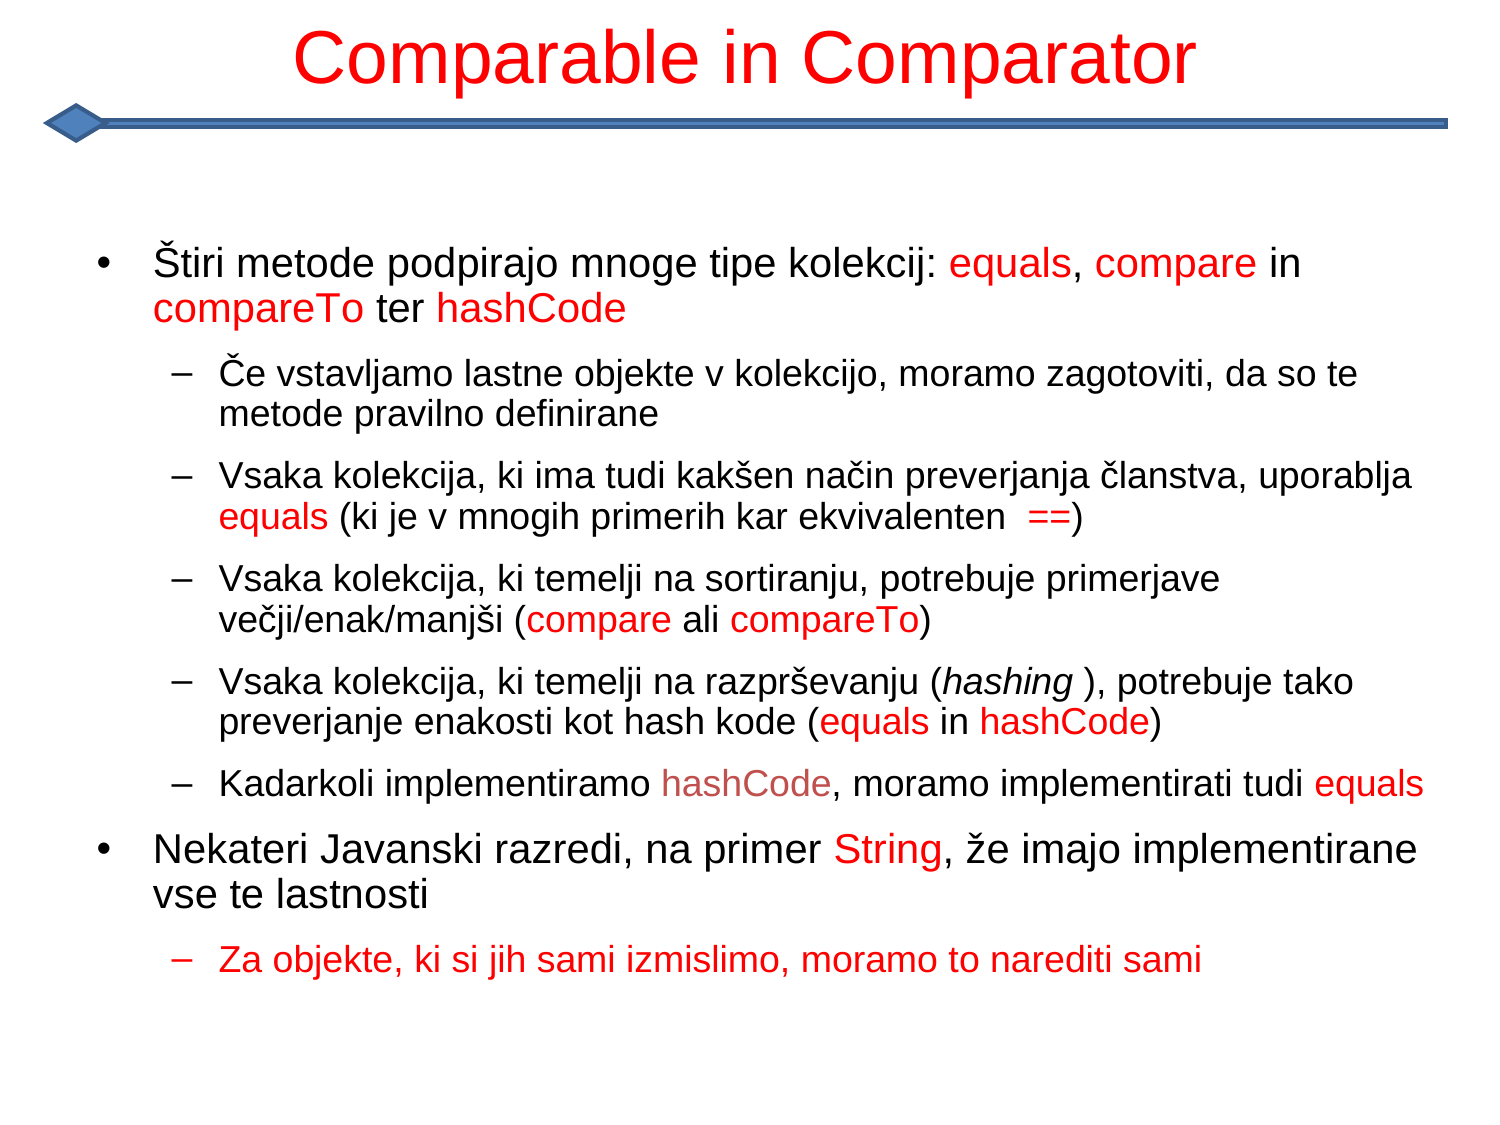

# Comparable in Comparator
Štiri metode podpirajo mnoge tipe kolekcij: equals, compare in compareTo ter hashCode
Če vstavljamo lastne objekte v kolekcijo, moramo zagotoviti, da so te metode pravilno definirane
Vsaka kolekcija, ki ima tudi kakšen način preverjanja članstva, uporablja equals (ki je v mnogih primerih kar ekvivalenten ==)
Vsaka kolekcija, ki temelji na sortiranju, potrebuje primerjave večji/enak/manjši (compare ali compareTo)
Vsaka kolekcija, ki temelji na razprševanju (hashing ), potrebuje tako preverjanje enakosti kot hash kode (equals in hashCode)
Kadarkoli implementiramo hashCode, moramo implementirati tudi equals
Nekateri Javanski razredi, na primer String, že imajo implementirane vse te lastnosti
Za objekte, ki si jih sami izmislimo, moramo to narediti sami